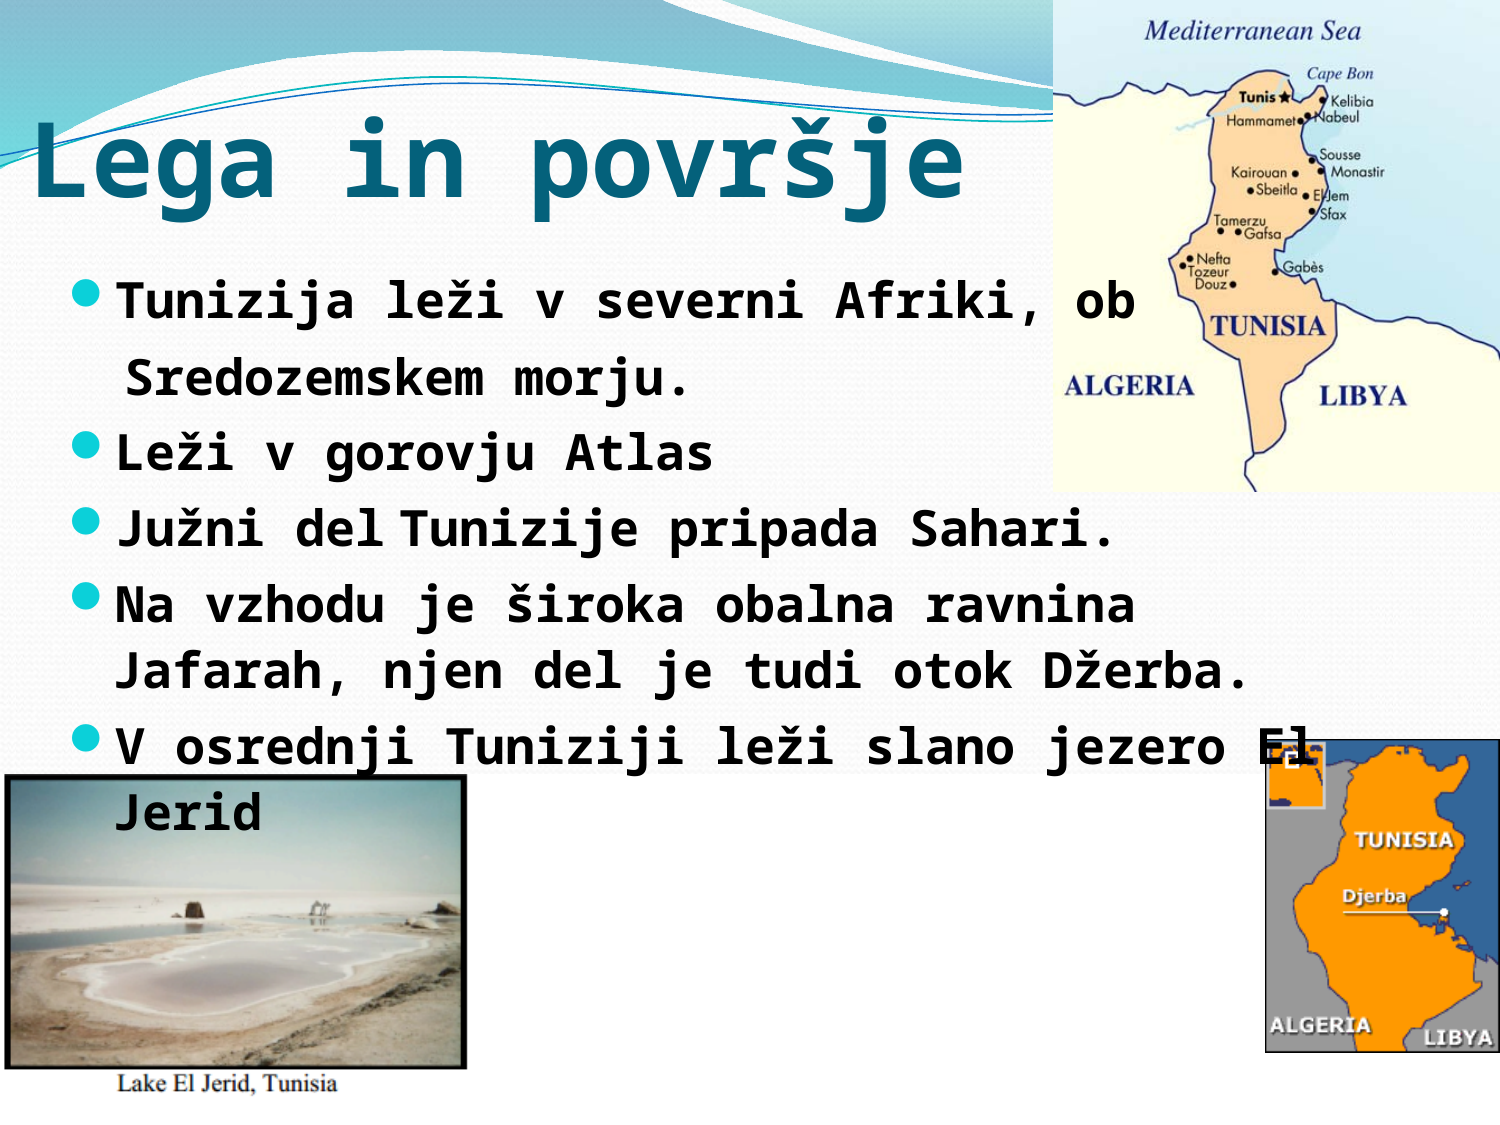

# Lega in površje
Tunizija leži v severni Afriki, ob
 Sredozemskem morju.
Leži v gorovju Atlas
Južni del Tunizije pripada Sahari.
Na vzhodu je široka obalna ravnina Jafarah, njen del je tudi otok Džerba.
V osrednji Tuniziji leži slano jezero El Jerid